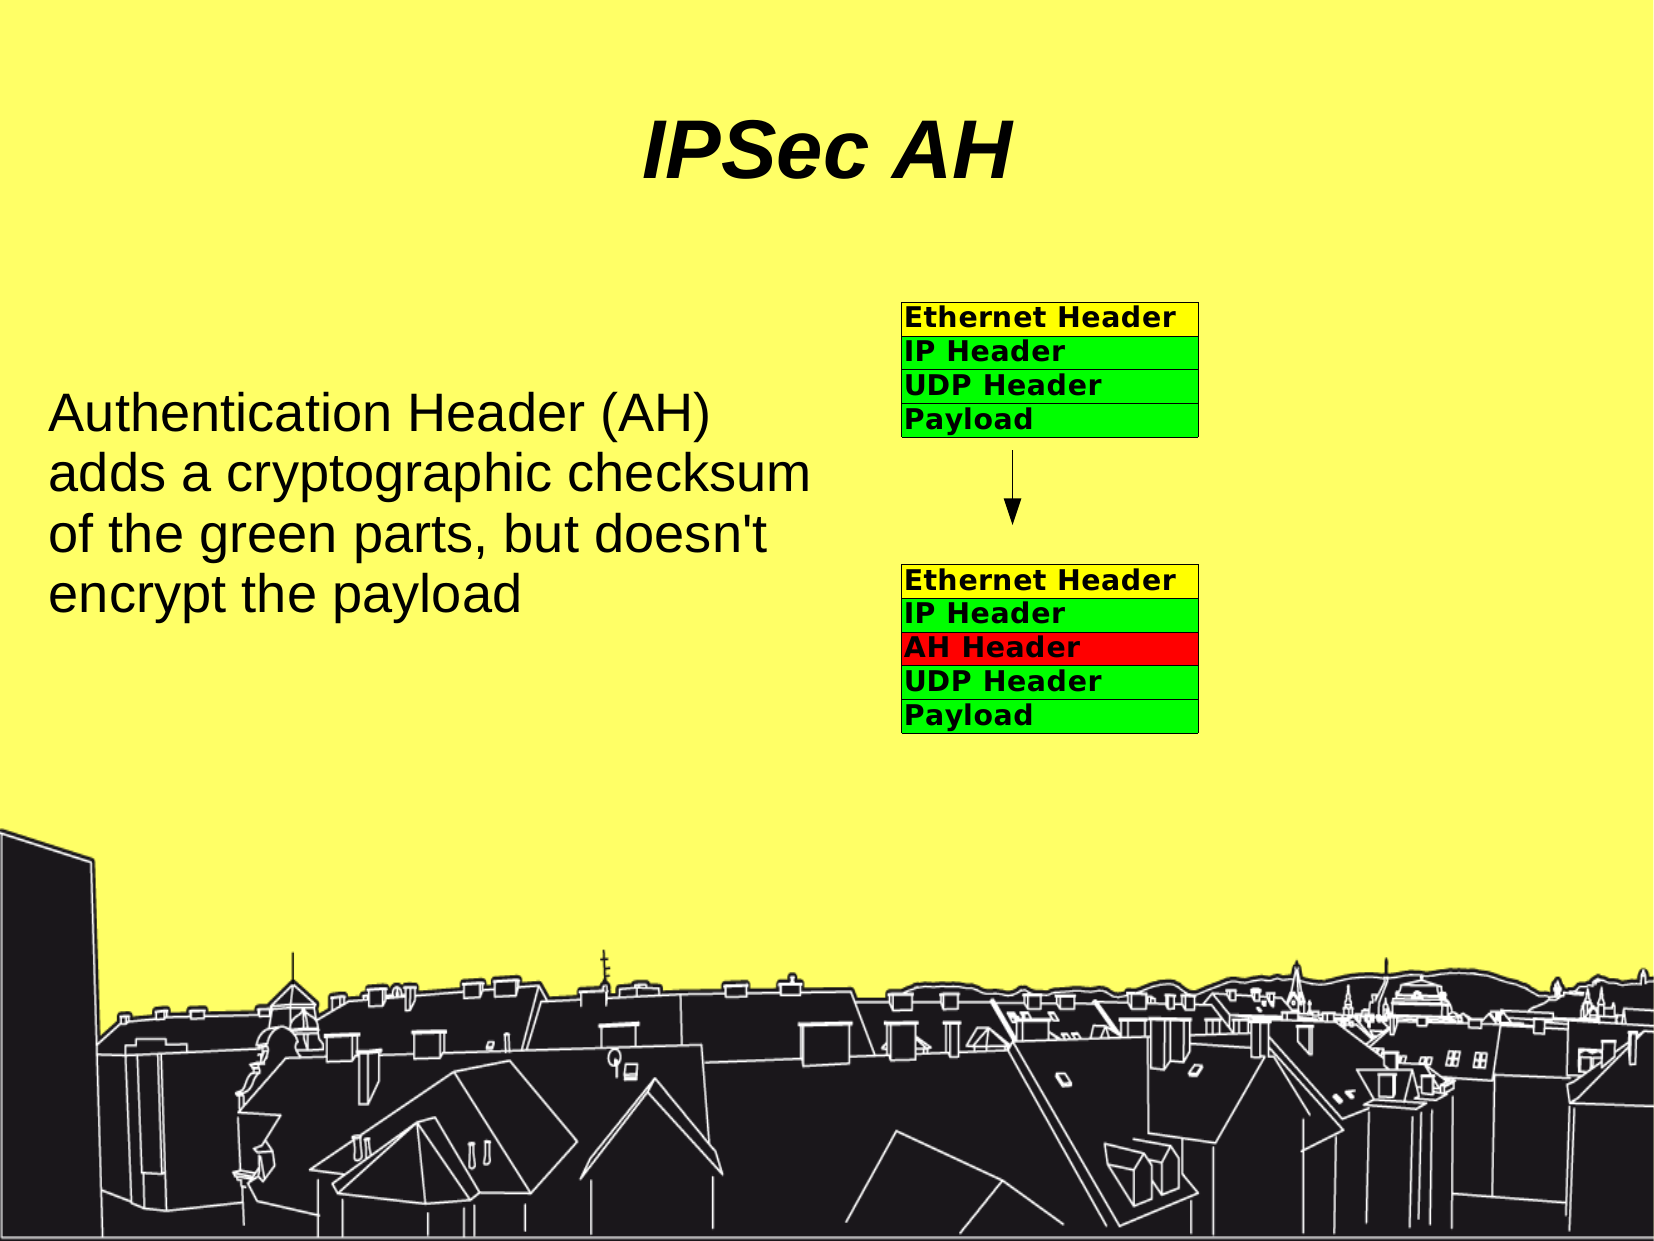

# IPSec AH
Authentication Header (AH)
adds a cryptographic checksum of the green parts, but doesn't encrypt the payload